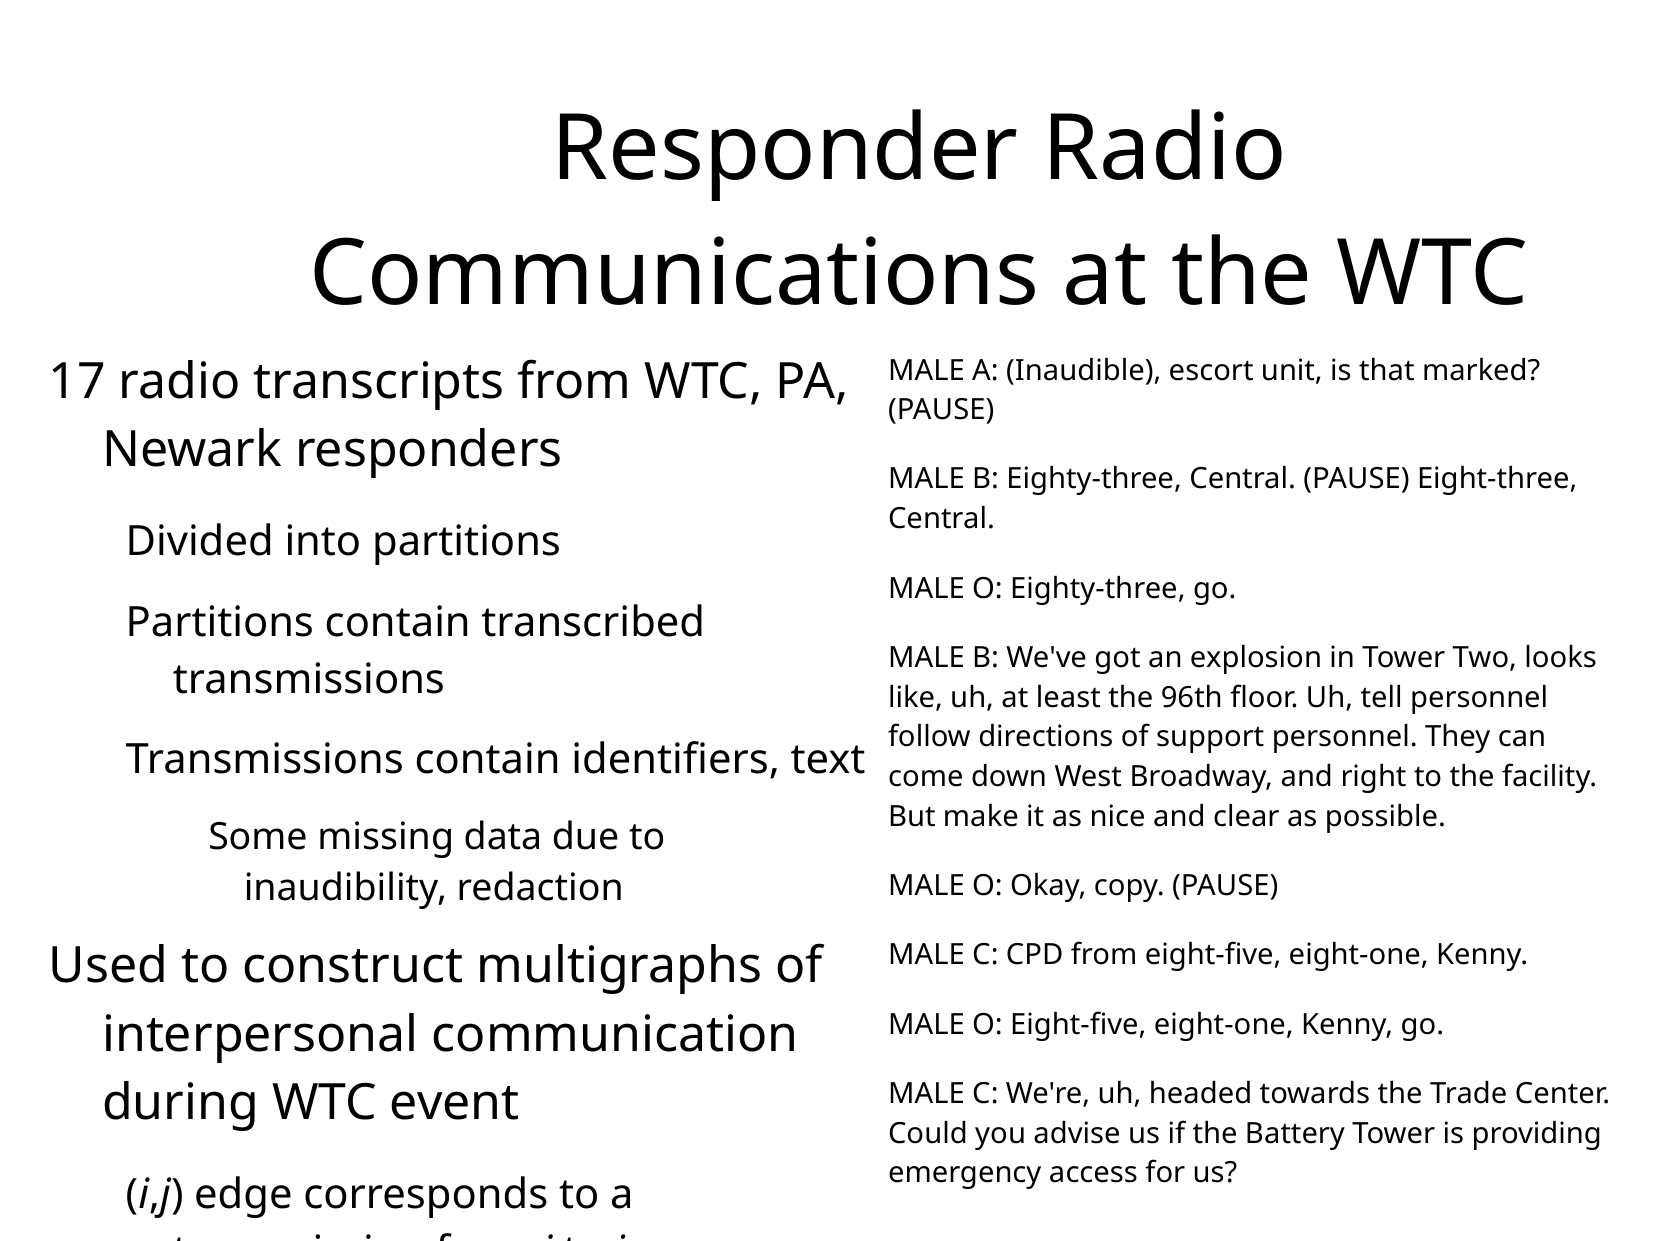

# Responder Radio Communications at the WTC
17 radio transcripts from WTC, PA, Newark responders
Divided into partitions
Partitions contain transcribed transmissions
Transmissions contain identifiers, text
Some missing data due to inaudibility, redaction
Used to construct multigraphs of interpersonal communication during WTC event
(i,j) edge corresponds to a transmission from i to j
MALE A: (Inaudible), escort unit, is that marked? (PAUSE)
MALE B: Eighty-three, Central. (PAUSE) Eight-three, Central.
MALE O: Eighty-three, go.
MALE B: We've got an explosion in Tower Two, looks like, uh, at least the 96th floor. Uh, tell personnel follow directions of support personnel. They can come down West Broadway, and right to the facility. But make it as nice and clear as possible.
MALE O: Okay, copy. (PAUSE)
MALE C: CPD from eight-five, eight-one, Kenny.
MALE O: Eight-five, eight-one, Kenny, go.
MALE C: We're, uh, headed towards the Trade Center. Could you advise us if the Battery Tower is providing emergency access for us?